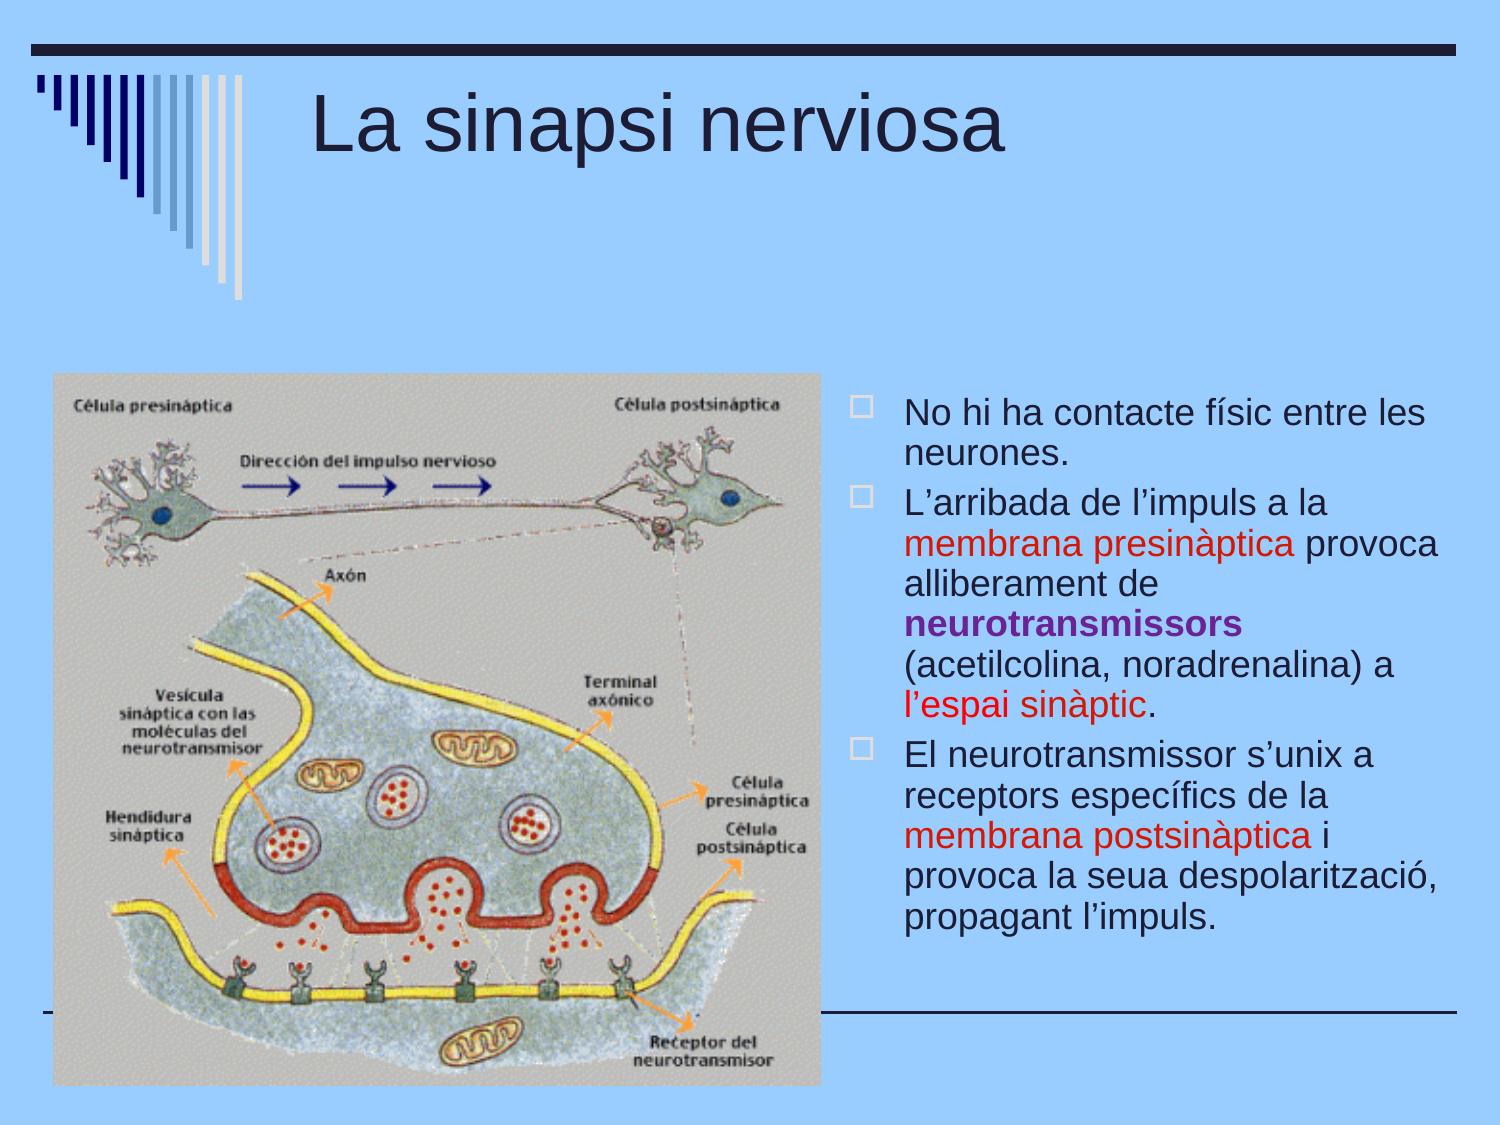

# La sinapsi nerviosa
No hi ha contacte físic entre les neurones.
L’arribada de l’impuls a la membrana presinàptica provoca alliberament de neurotransmissors (acetilcolina, noradrenalina) a l’espai sinàptic.
El neurotransmissor s’unix a receptors específics de la membrana postsinàptica i provoca la seua despolarització, propagant l’impuls.